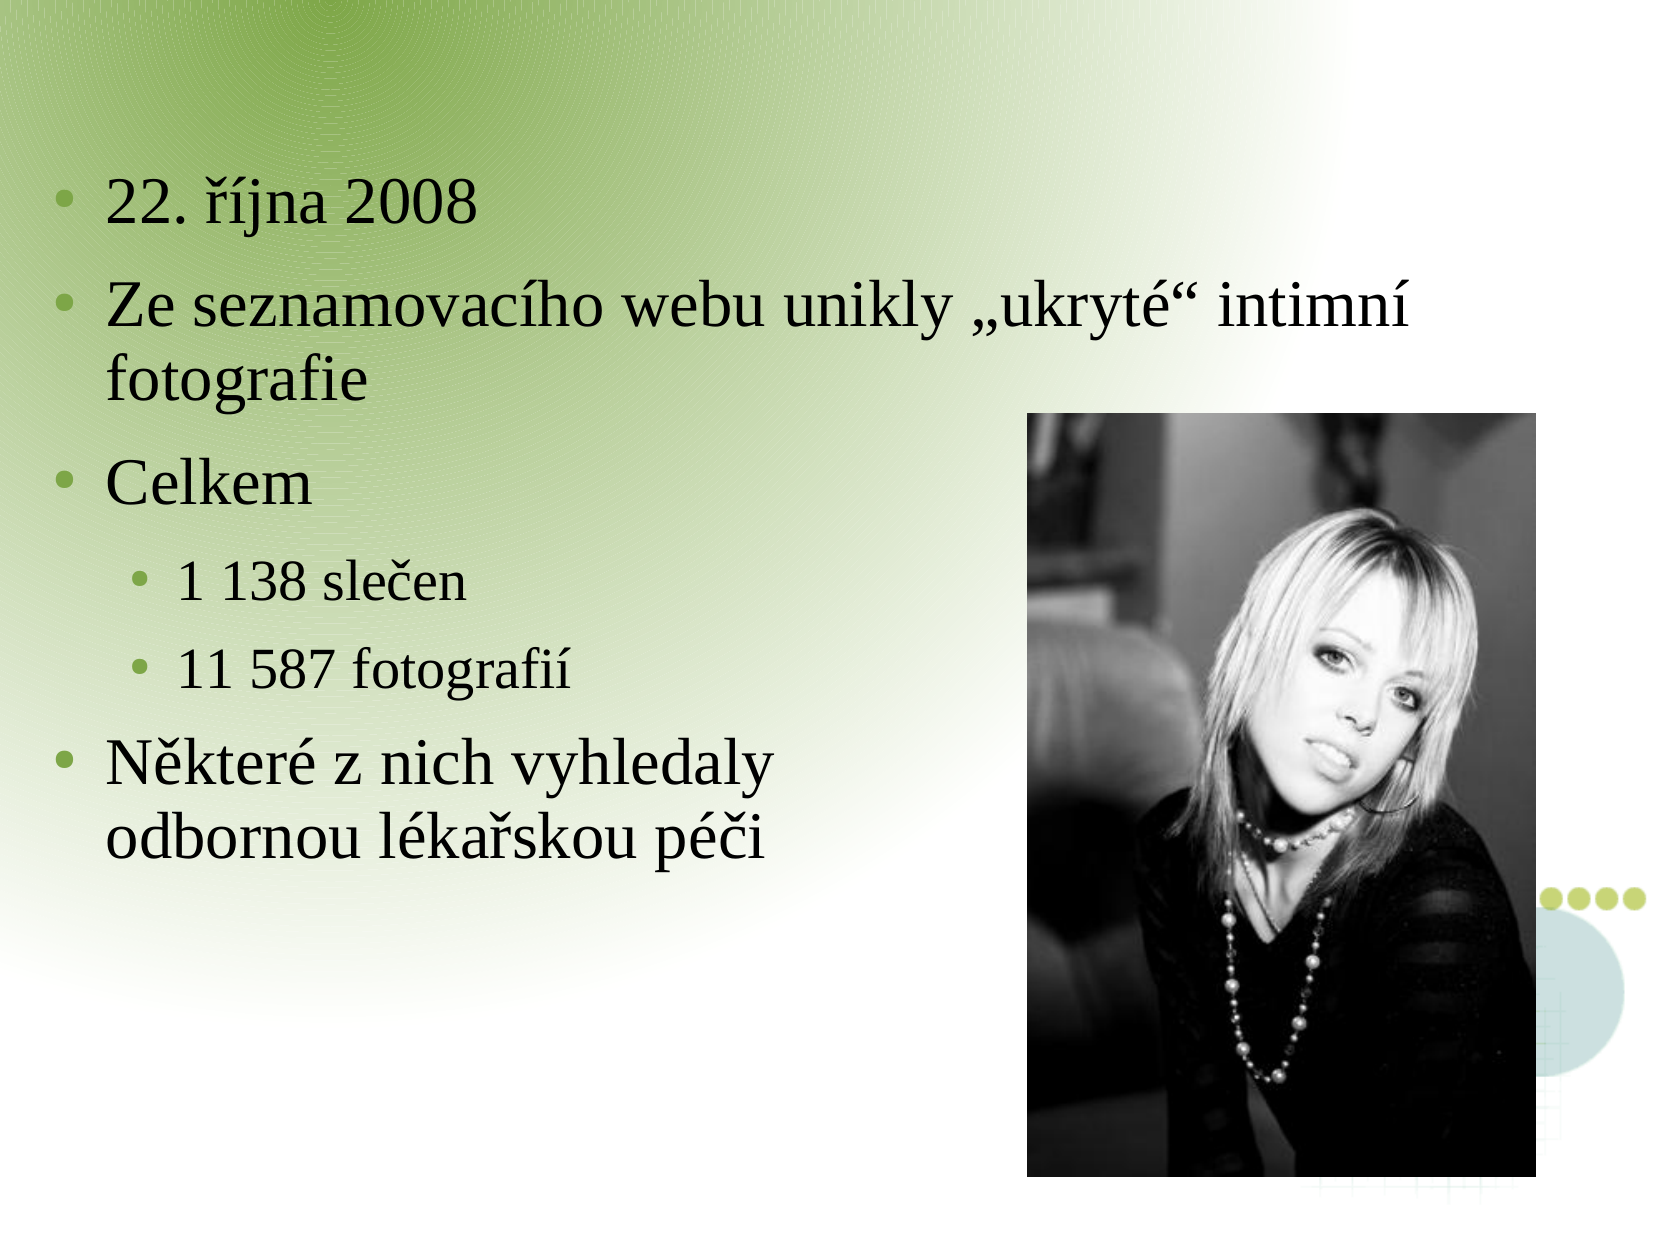

# 22. října 2008
Ze seznamovacího webu unikly „ukryté“ intimní fotografie
Celkem
1 138 slečen
11 587 fotografií
Některé z nich vyhledaly
odbornou lékařskou péči